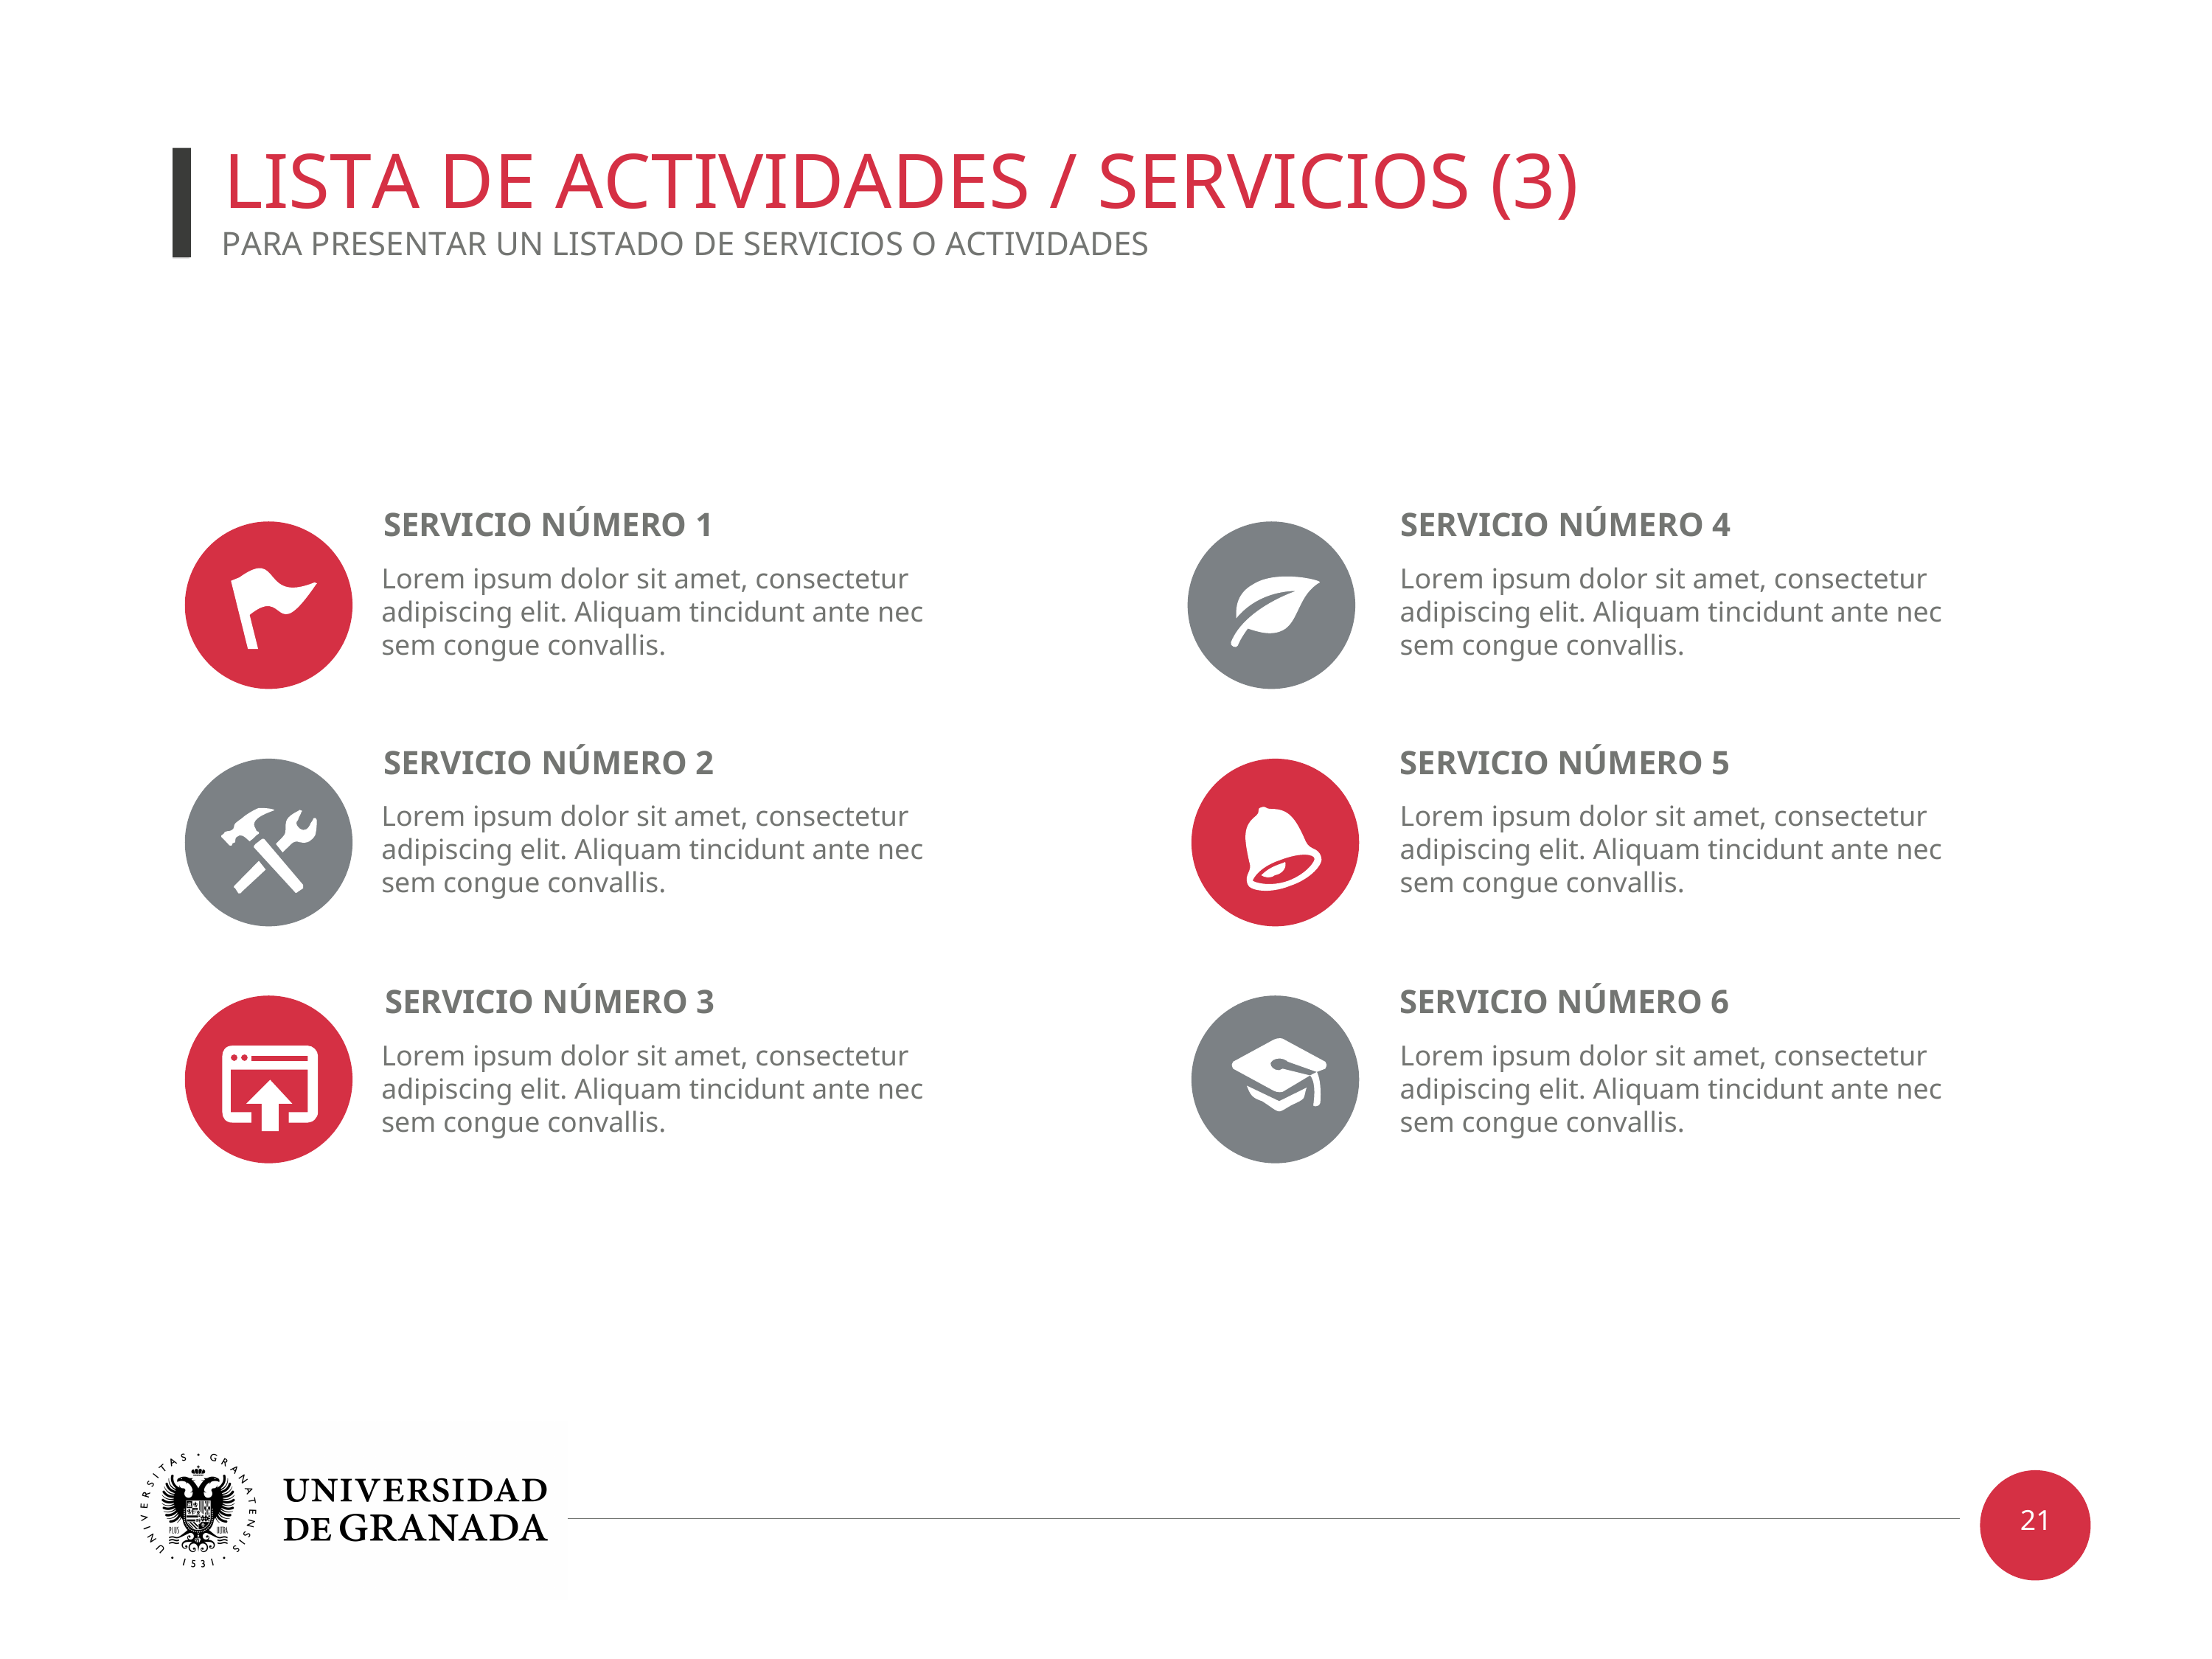

LISTA DE ACTIVIDADES / SERVICIOS (3)
PARA PRESENTAR UN LISTADO DE SERVICIOS O ACTIVIDADES
SERVICIO NÚMERO 1
SERVICIO NÚMERO 4
Lorem ipsum dolor sit amet, consectetur adipiscing elit. Aliquam tincidunt ante nec sem congue convallis.
Lorem ipsum dolor sit amet, consectetur adipiscing elit. Aliquam tincidunt ante nec sem congue convallis.
SERVICIO NÚMERO 2
SERVICIO NÚMERO 5
Lorem ipsum dolor sit amet, consectetur adipiscing elit. Aliquam tincidunt ante nec sem congue convallis.
Lorem ipsum dolor sit amet, consectetur adipiscing elit. Aliquam tincidunt ante nec sem congue convallis.
SERVICIO NÚMERO 3
SERVICIO NÚMERO 6
Lorem ipsum dolor sit amet, consectetur adipiscing elit. Aliquam tincidunt ante nec sem congue convallis.
Lorem ipsum dolor sit amet, consectetur adipiscing elit. Aliquam tincidunt ante nec sem congue convallis.